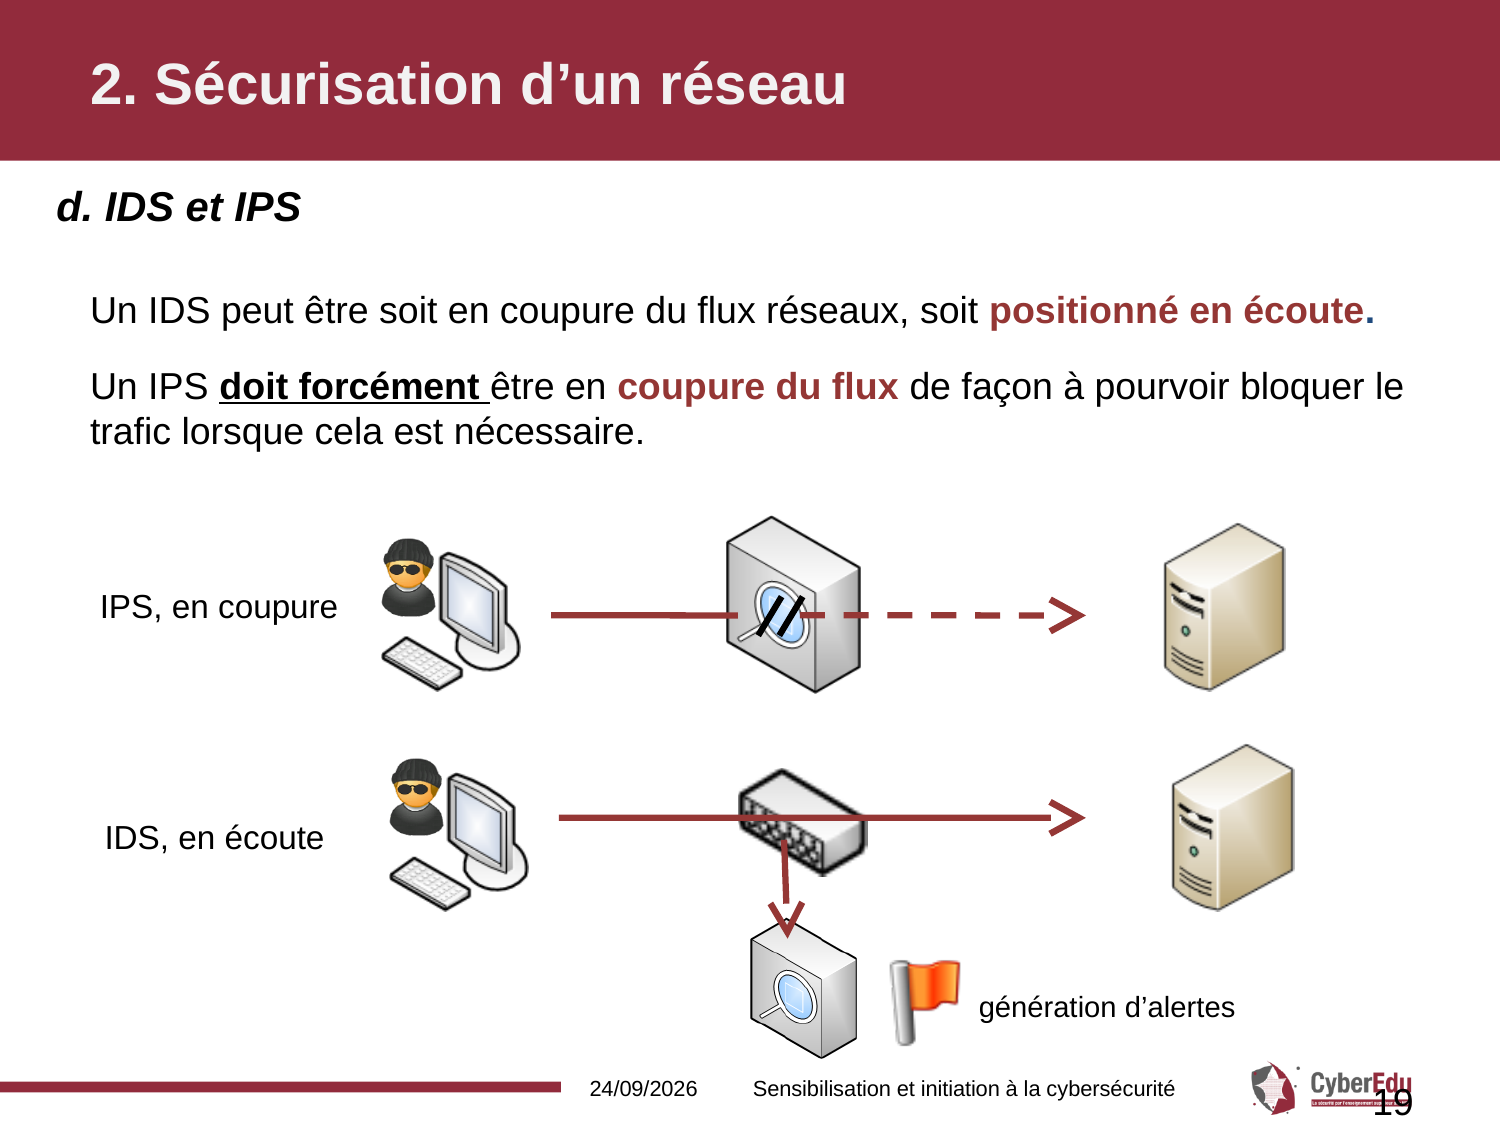

# 2. Sécurisation d’un réseau
d. IDS et IPS
Un IDS peut être soit en coupure du flux réseaux, soit positionné en écoute.
Un IPS doit forcément être en coupure du flux de façon à pourvoir bloquer le trafic lorsque cela est nécessaire.
IPS, en coupure
génération d’alertes
IDS, en écoute
Sensibilisation et initiation à la cybersécurité